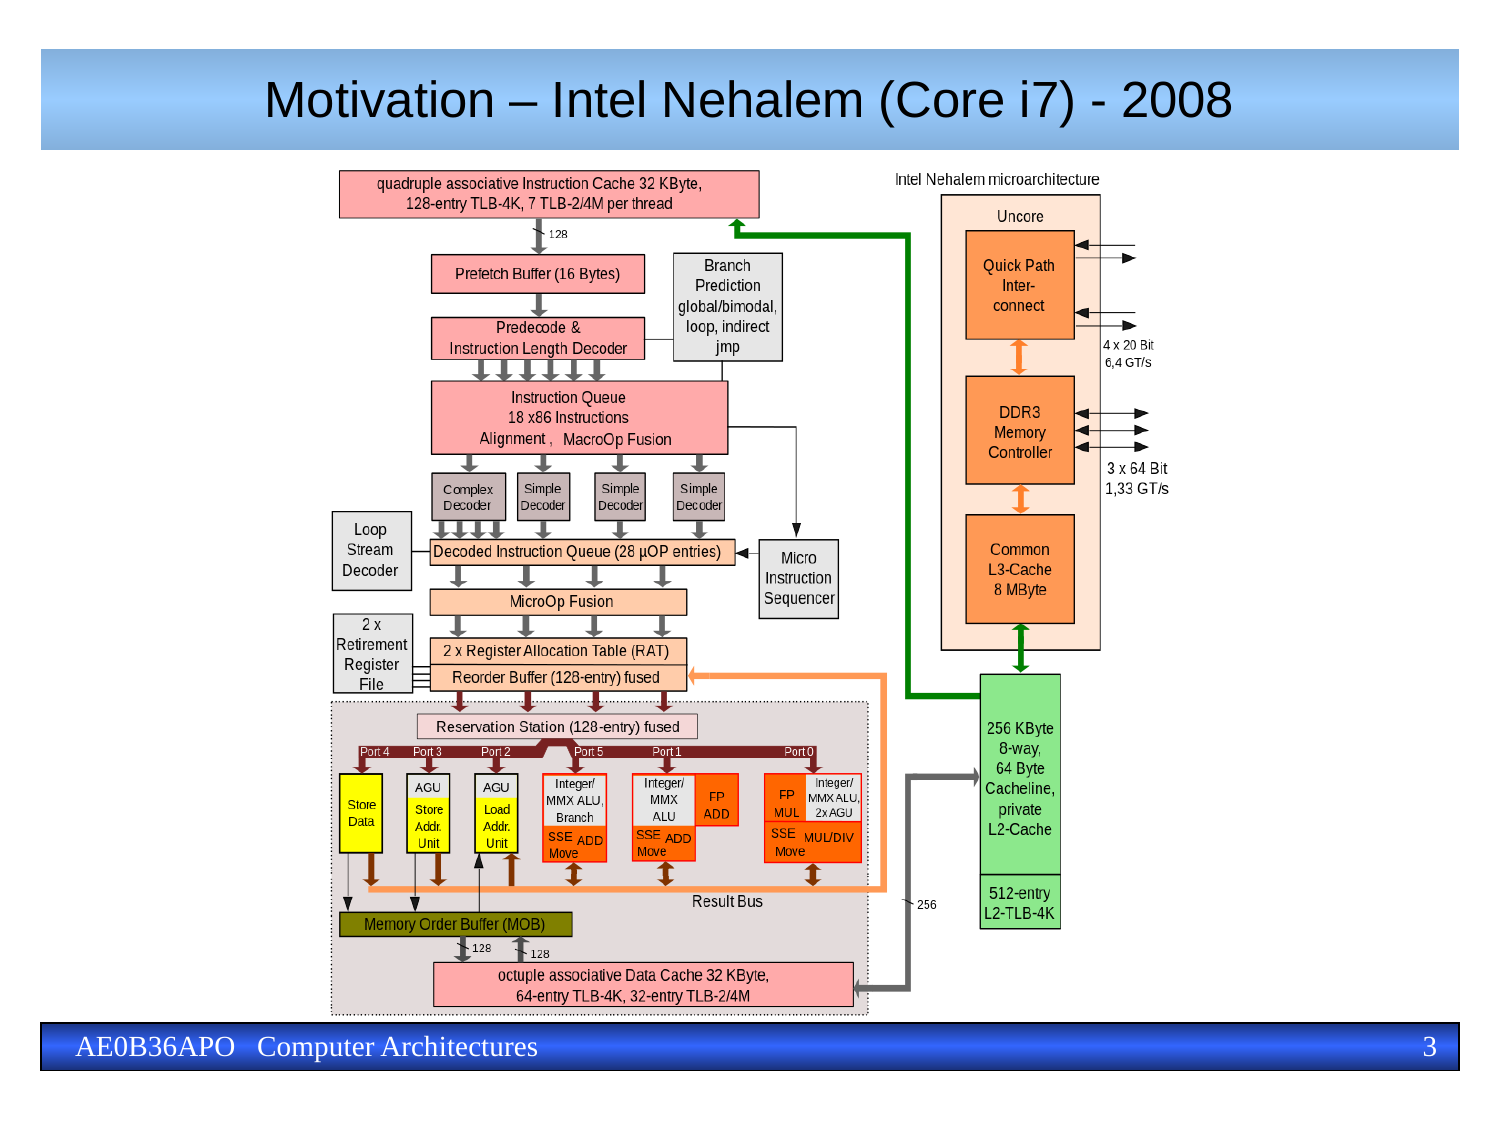

# Motivation – Intel Nehalem (Core i7) - 2008
AE0B36APO Computer Architectures
3